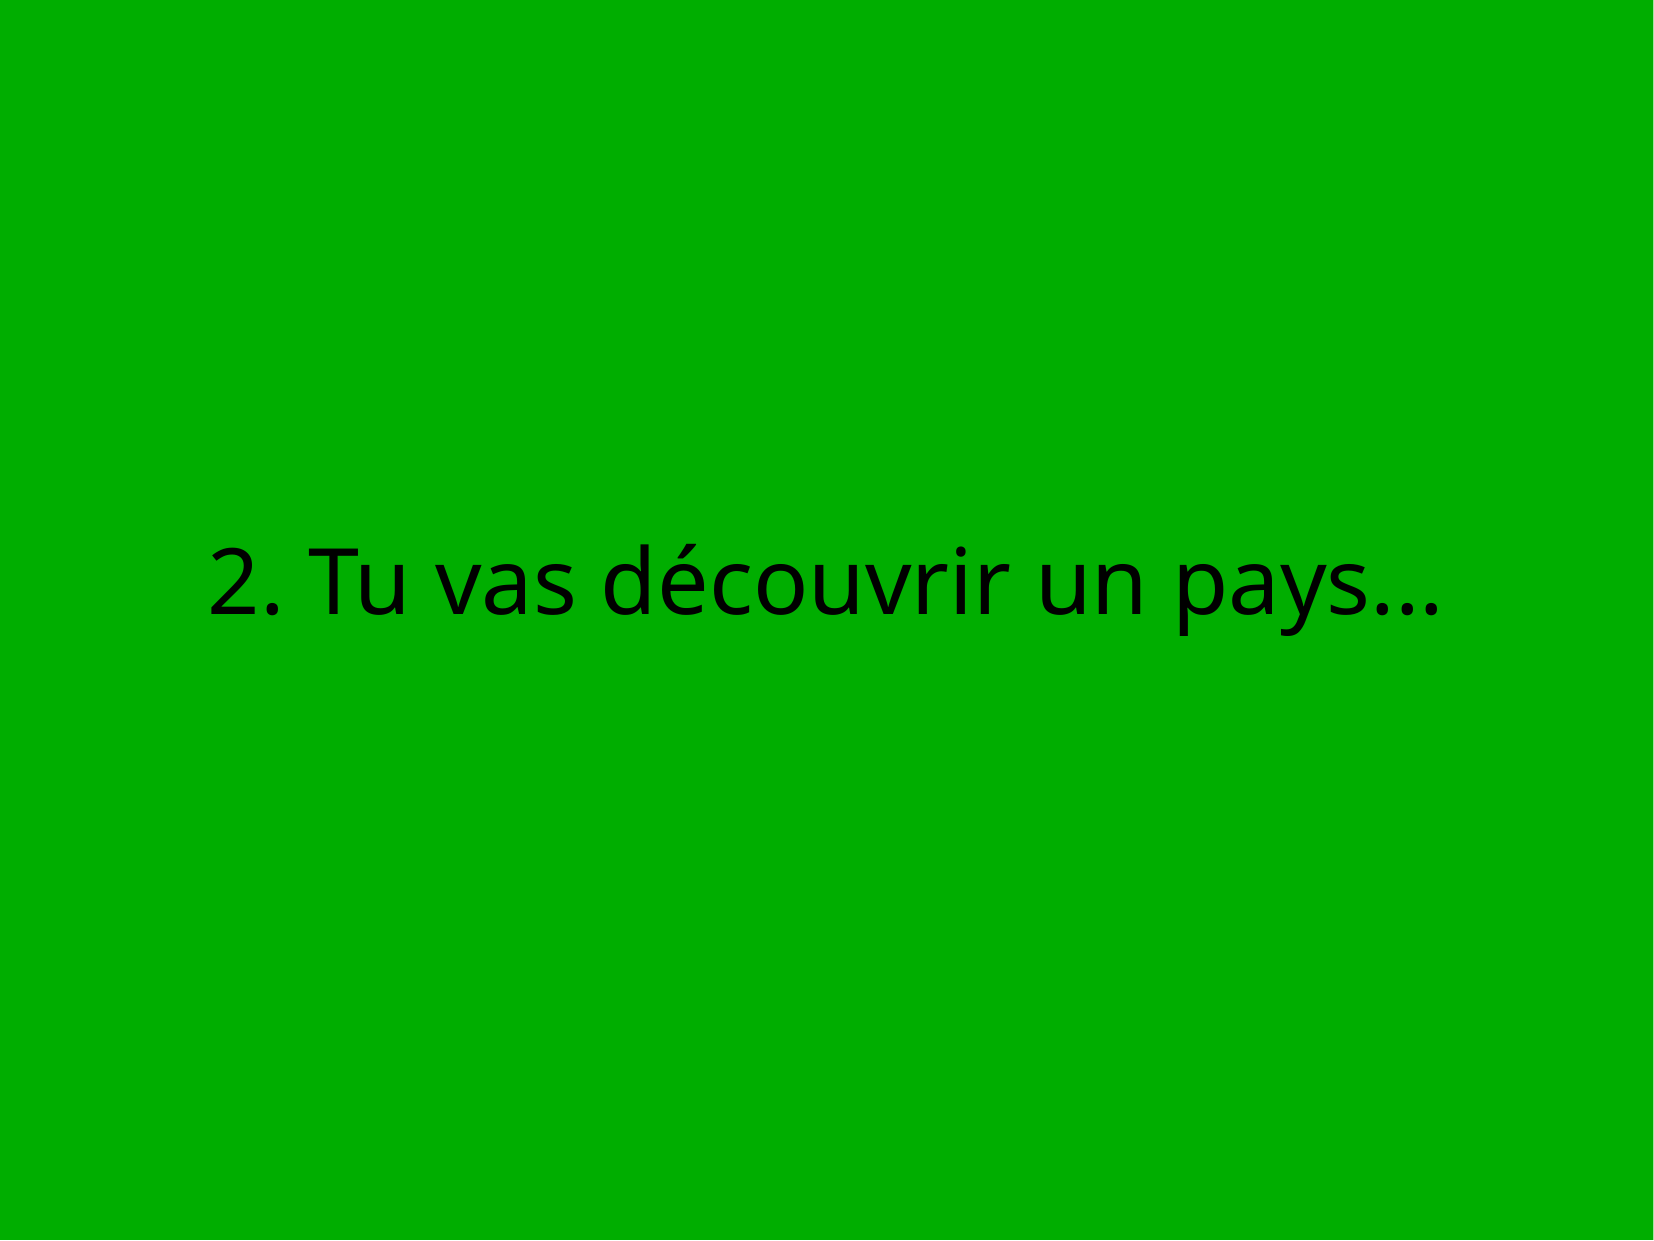

# 2. Tu vas découvrir un pays...